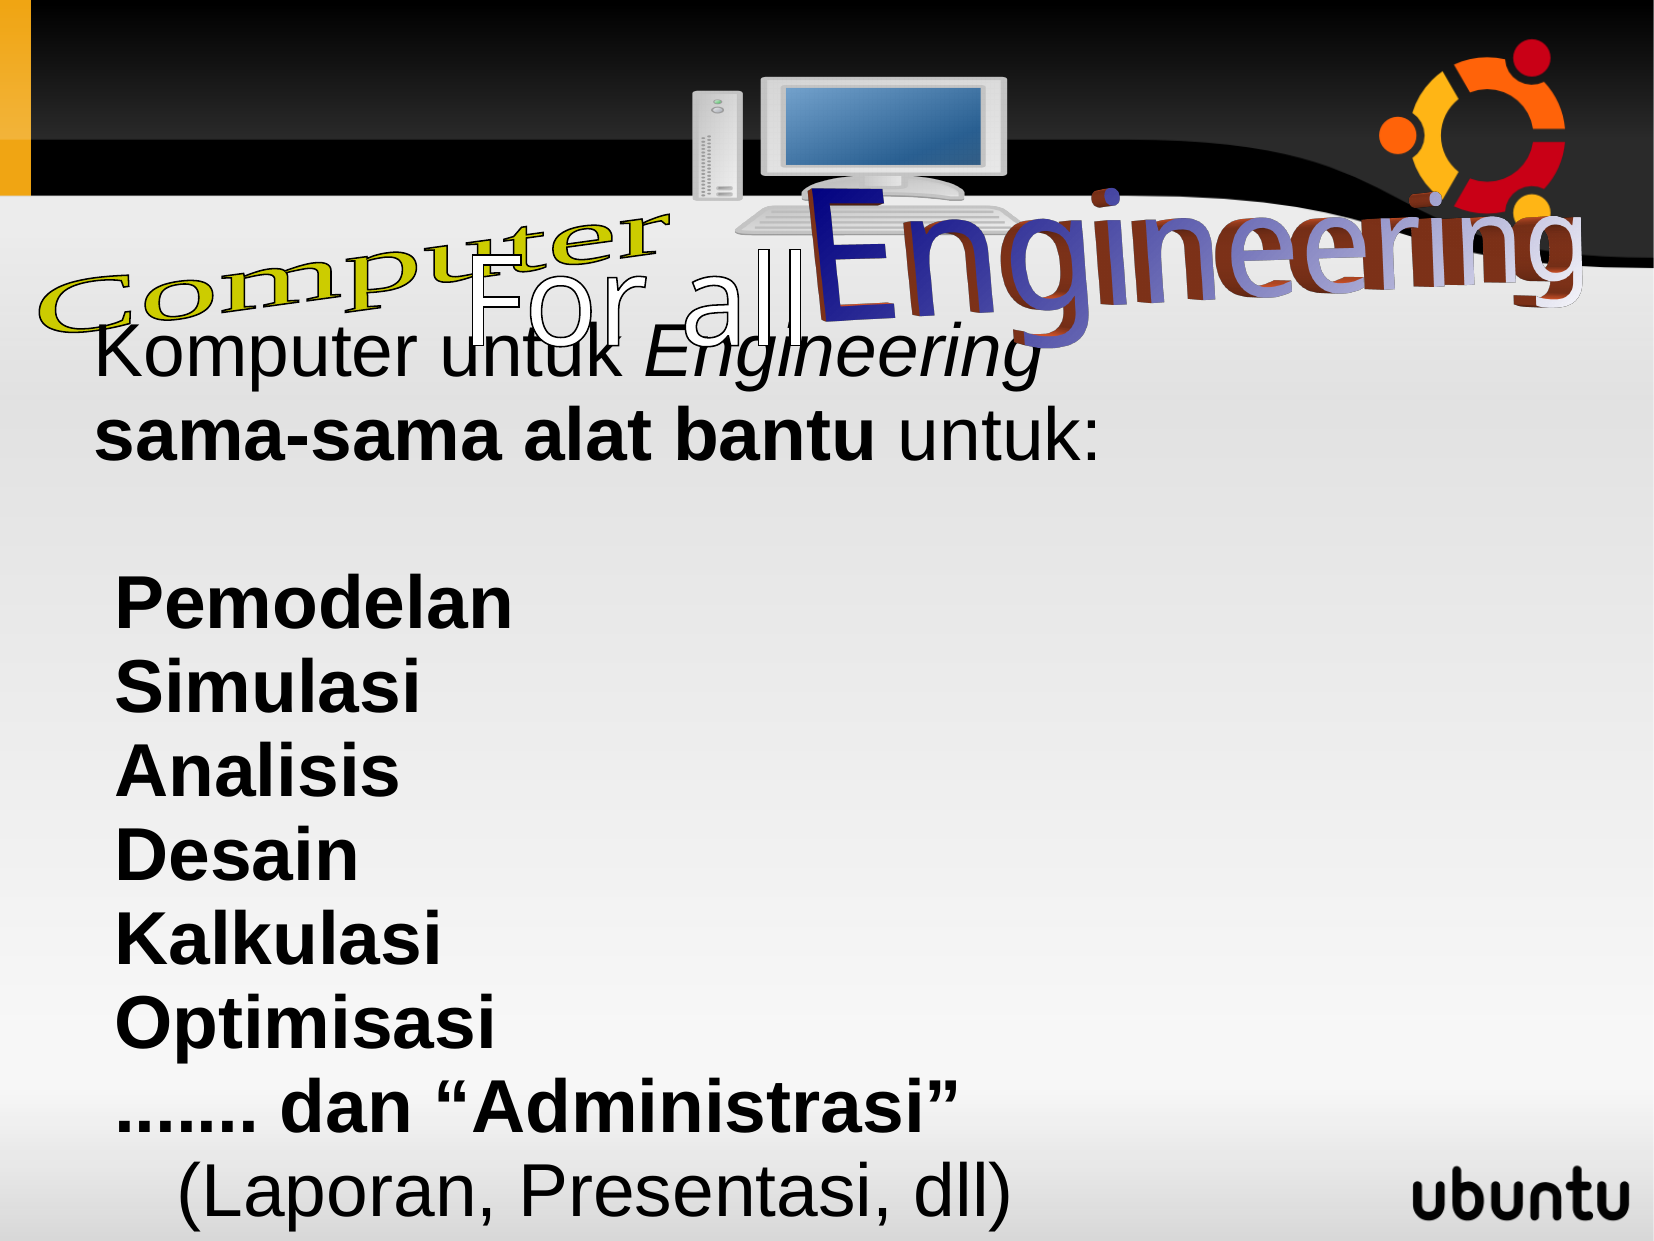

Engineering
Computer
For all
Komputer untuk Engineering
sama-sama alat bantu untuk:
 Pemodelan
 Simulasi
 Analisis
 Desain
 Kalkulasi
 Optimisasi
 ....... dan “Administrasi”
 (Laporan, Presentasi, dll)